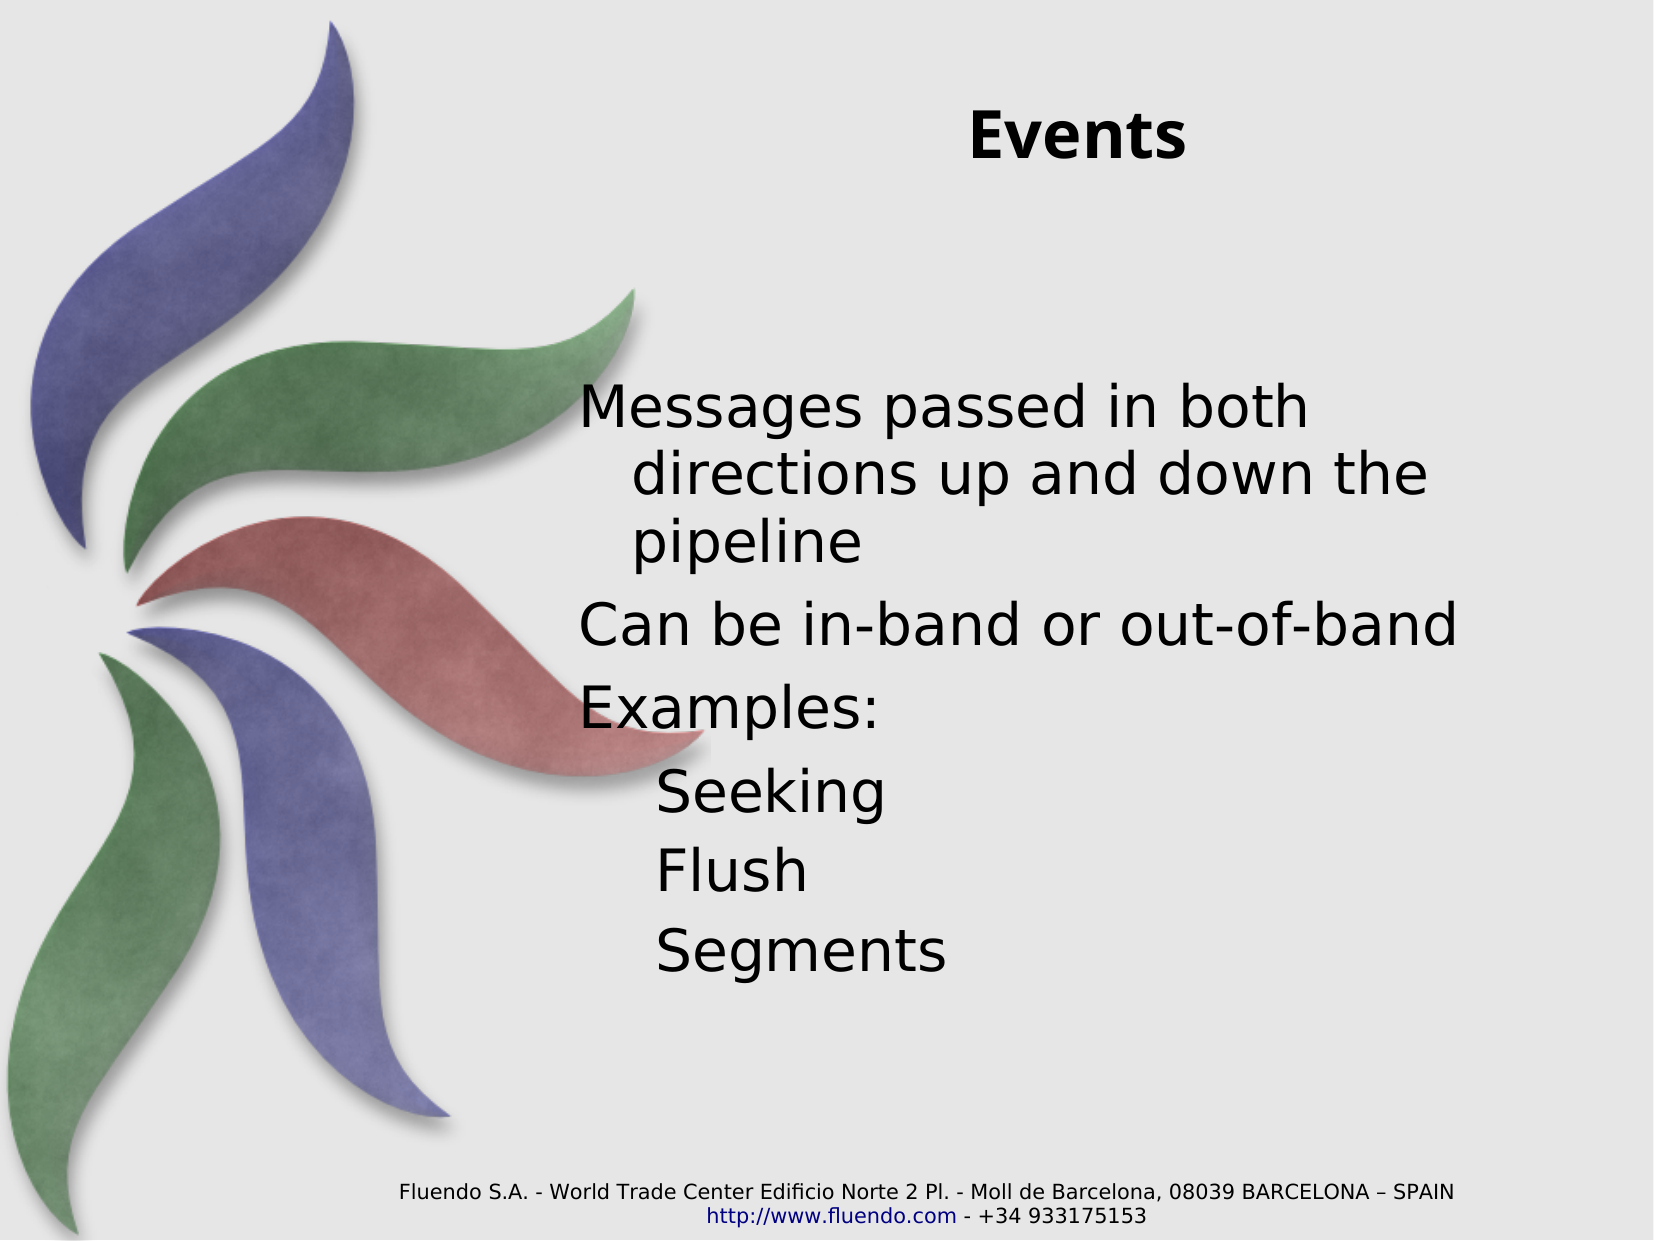

# Events
Messages passed in both directions up and down the pipeline
Can be in-band or out-of-band
Examples:
Seeking
Flush
Segments